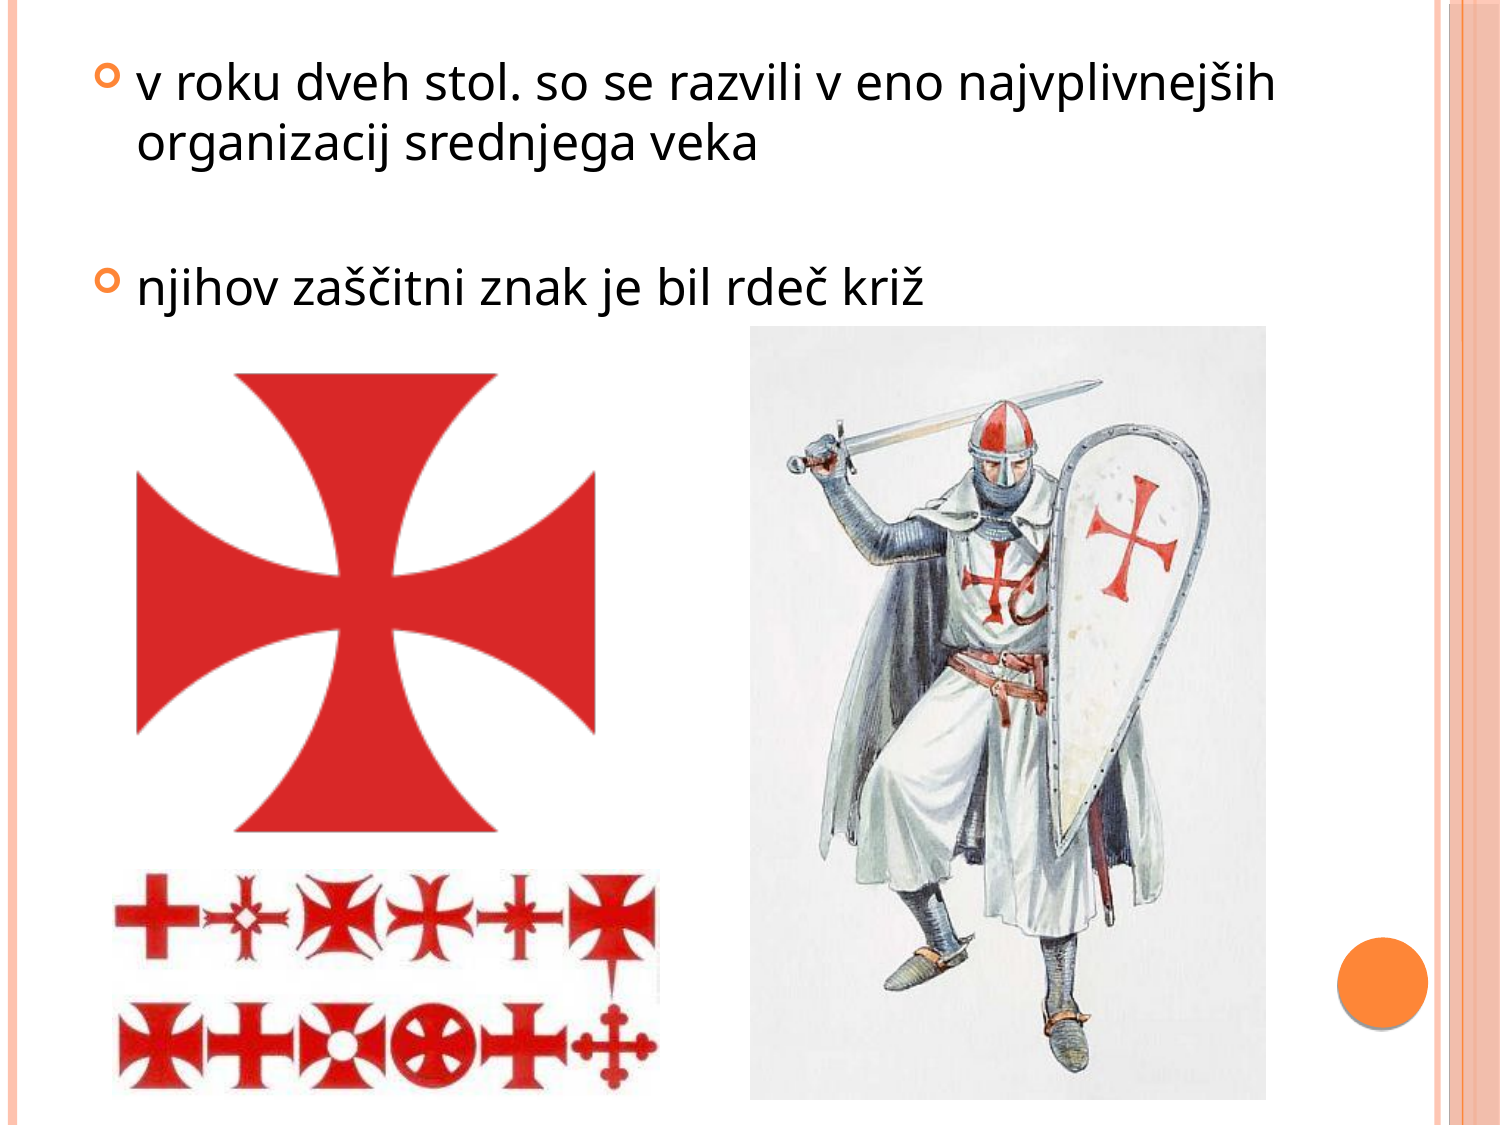

v roku dveh stol. so se razvili v eno najvplivnejših organizacij srednjega veka
njihov zaščitni znak je bil rdeč križ
#